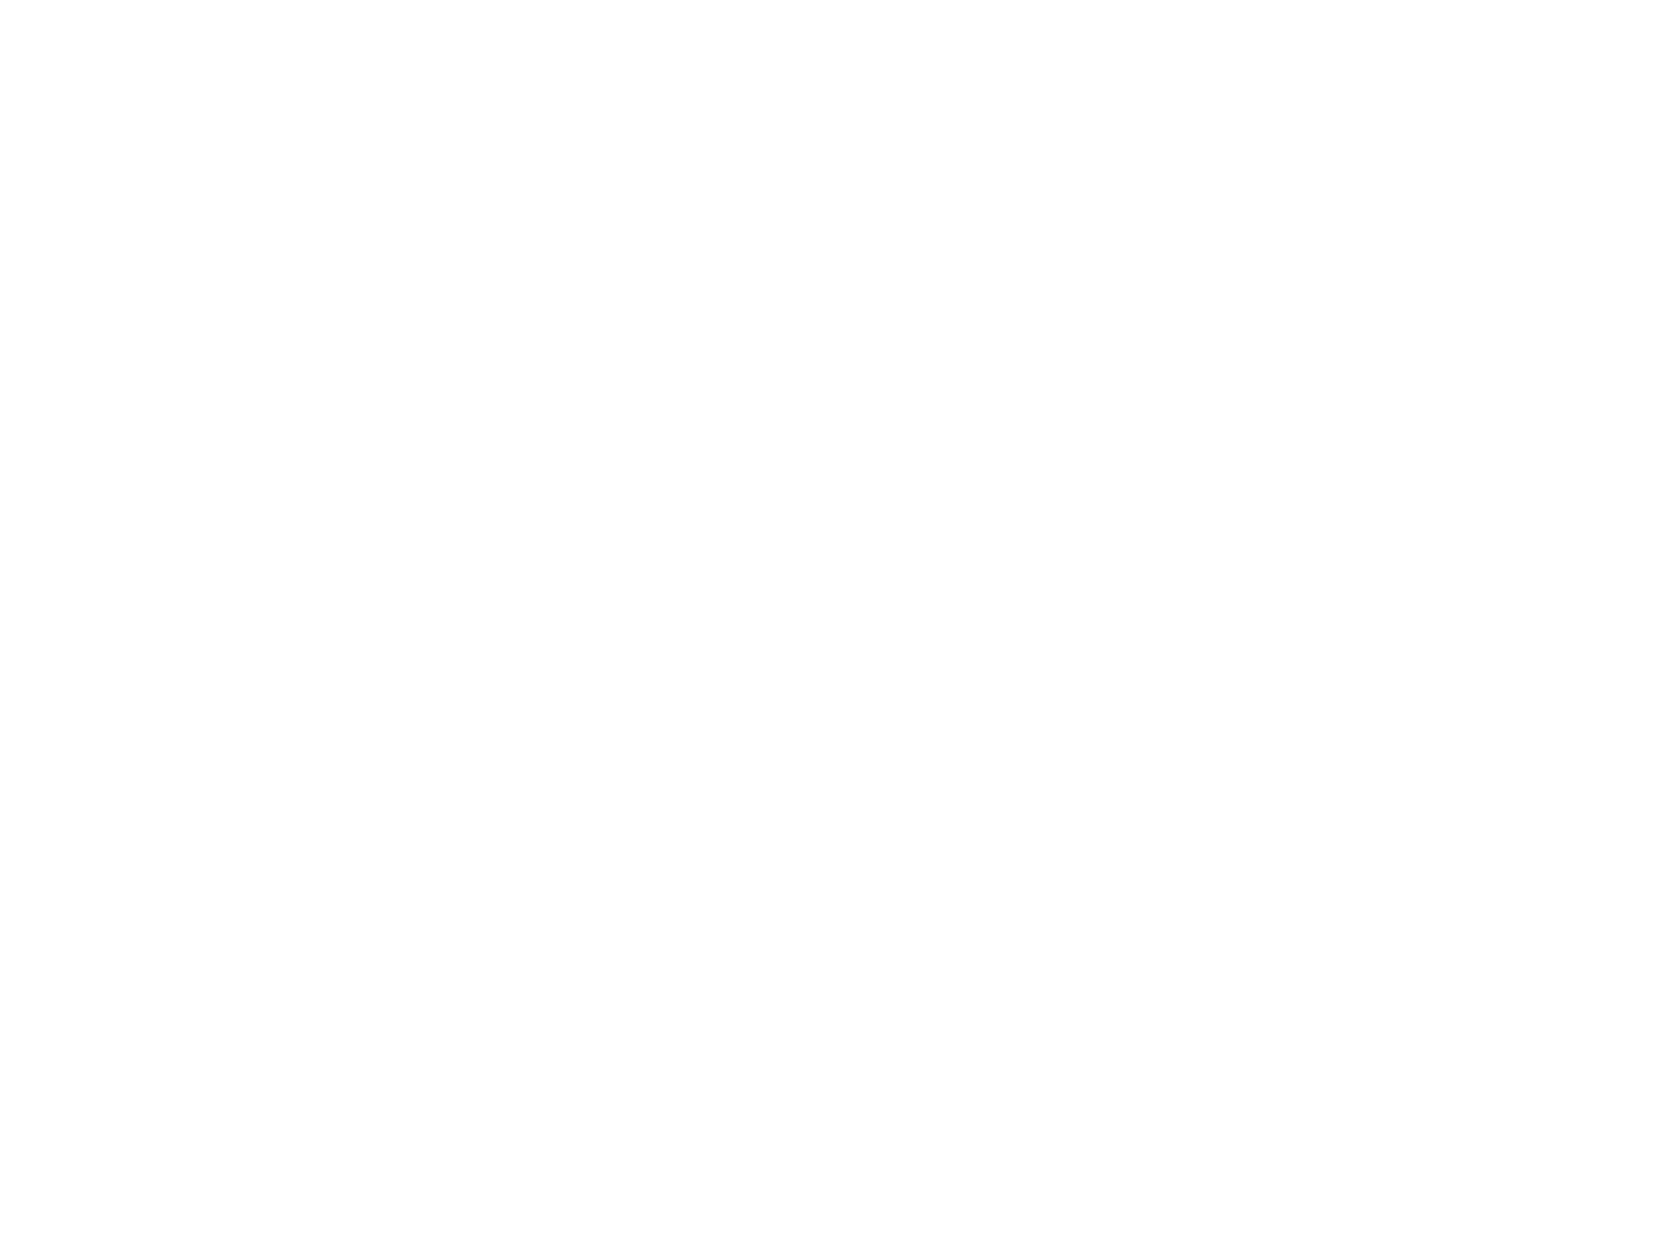

# Hands on - getting started
Visit conference session page
compassmentis.com/europython2019
Install PyGame
Download or clone repo - basic examples
Test part_1/bouncing_ball.py
Decide what to create - website for ideas
Open relevant instructions
Get started